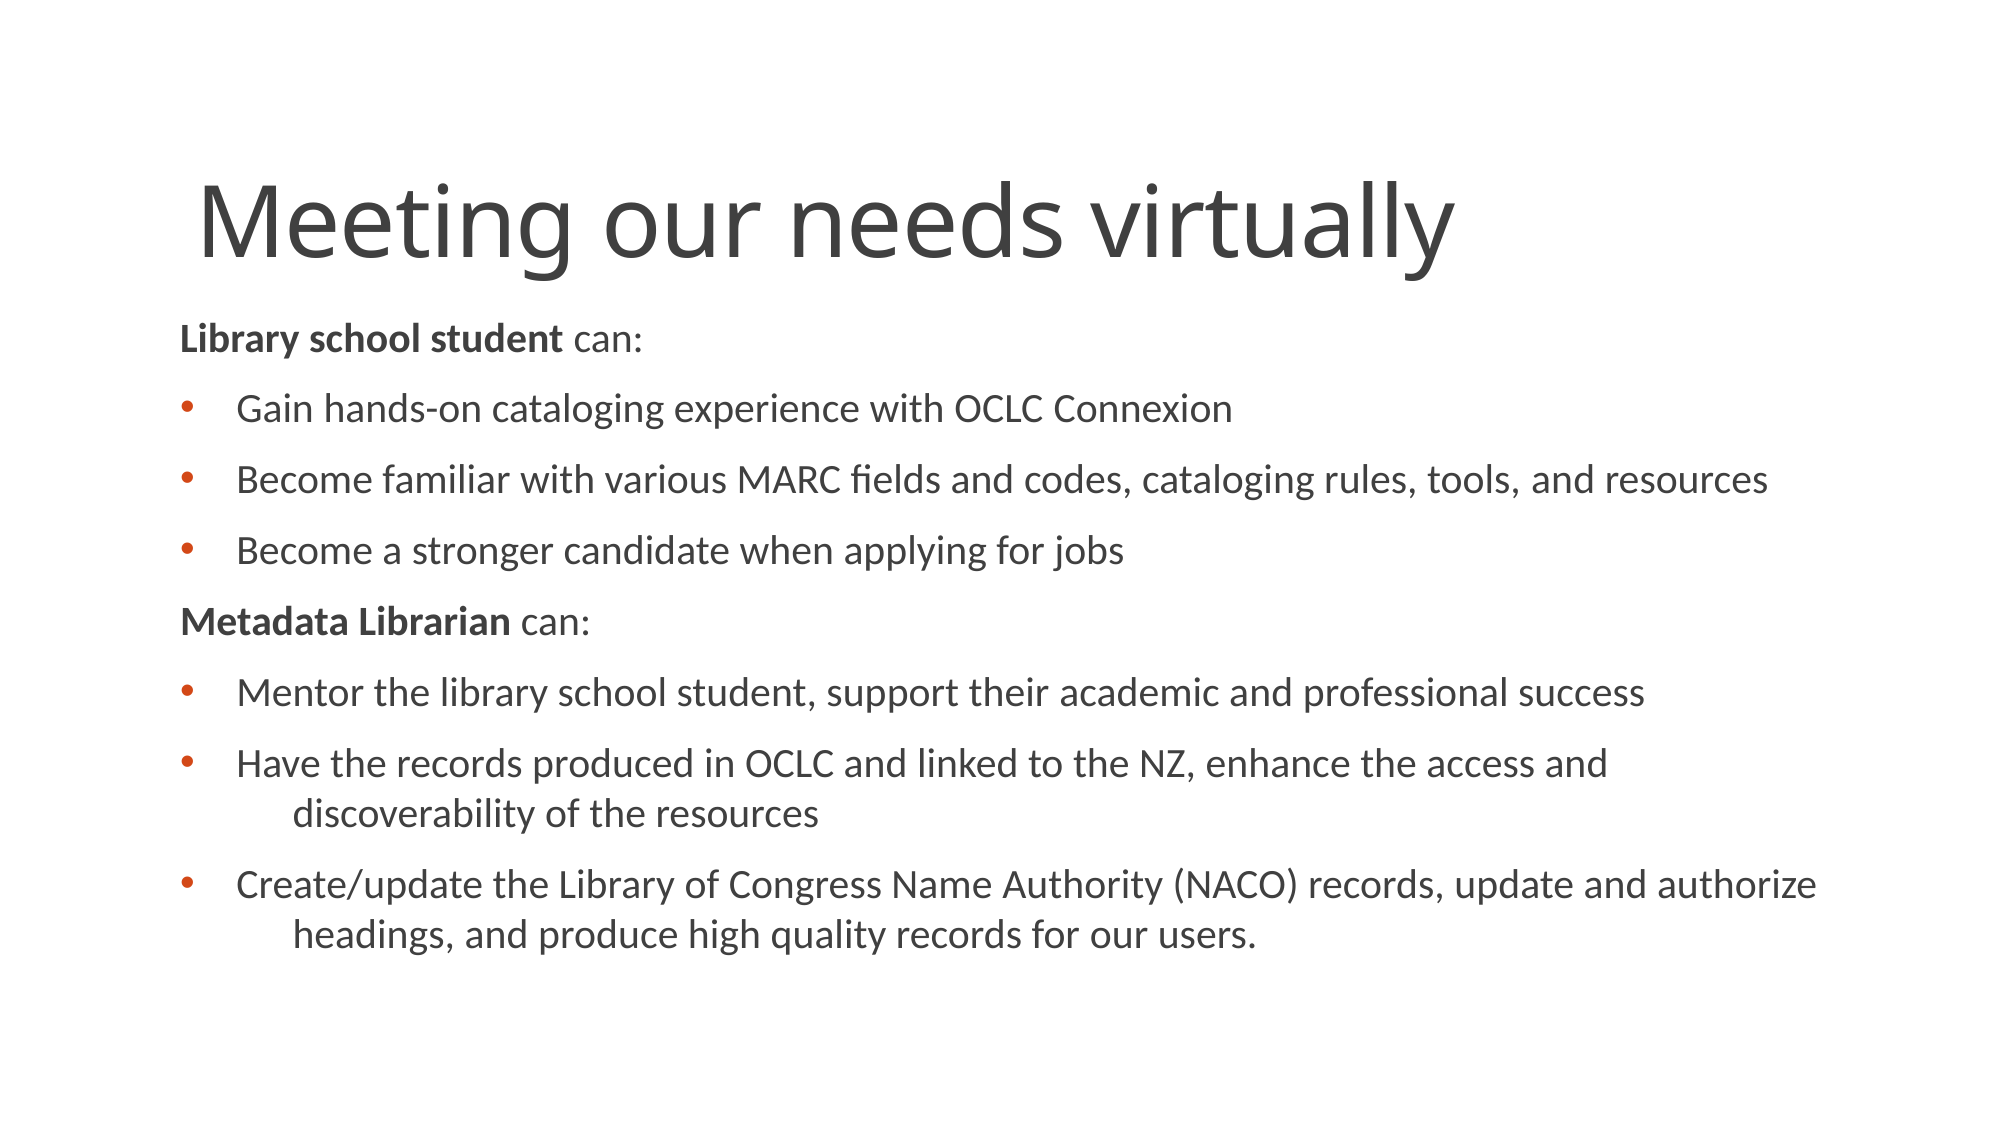

# Meeting our needs virtually
Library school student can:
Gain hands-on cataloging experience with OCLC Connexion
Become familiar with various MARC fields and codes, cataloging rules, tools, and resources
Become a stronger candidate when applying for jobs
Metadata Librarian can:
Mentor the library school student, support their academic and professional success
Have the records produced in OCLC and linked to the NZ, enhance the access and discoverability of the resources
Create/update the Library of Congress Name Authority (NACO) records, update and authorize headings, and produce high quality records for our users.
2023 ALA Core Technical Services Workflow Efficiency Interest Group